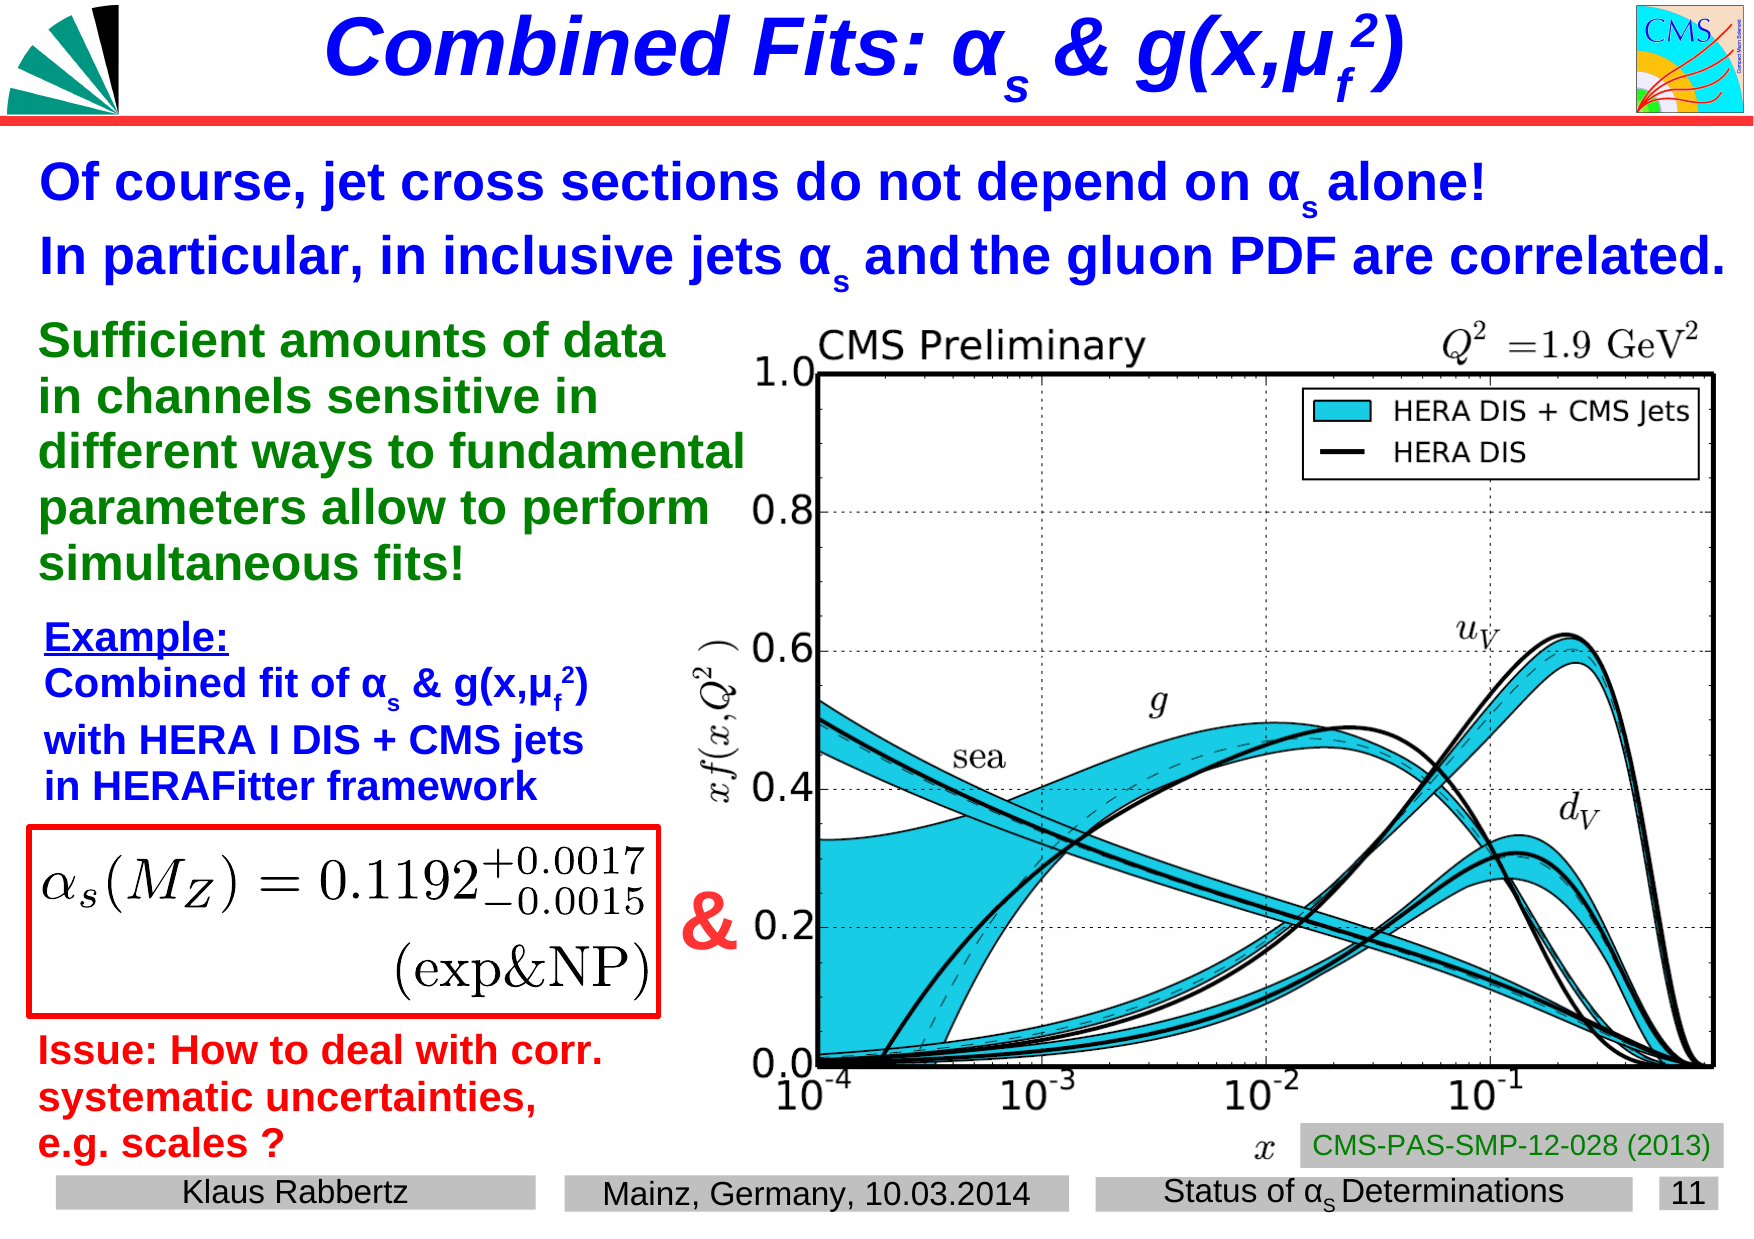

# Combined Fits: αs & g(x,μf2)
Of course, jet cross sections do not depend on αs alone!
In particular, in inclusive jets αs and the gluon PDF are correlated.
Sufficient amounts of data
in channels sensitive in
different ways to fundamental
parameters allow to perform
simultaneous fits!
Example:
Combined fit of αs & g(x,μf2)
with HERA I DIS + CMS jets
in HERAFitter framework
&
Issue: How to deal with corr.
systematic uncertainties,
e.g. scales ?
CMS-PAS-SMP-12-028 (2013)